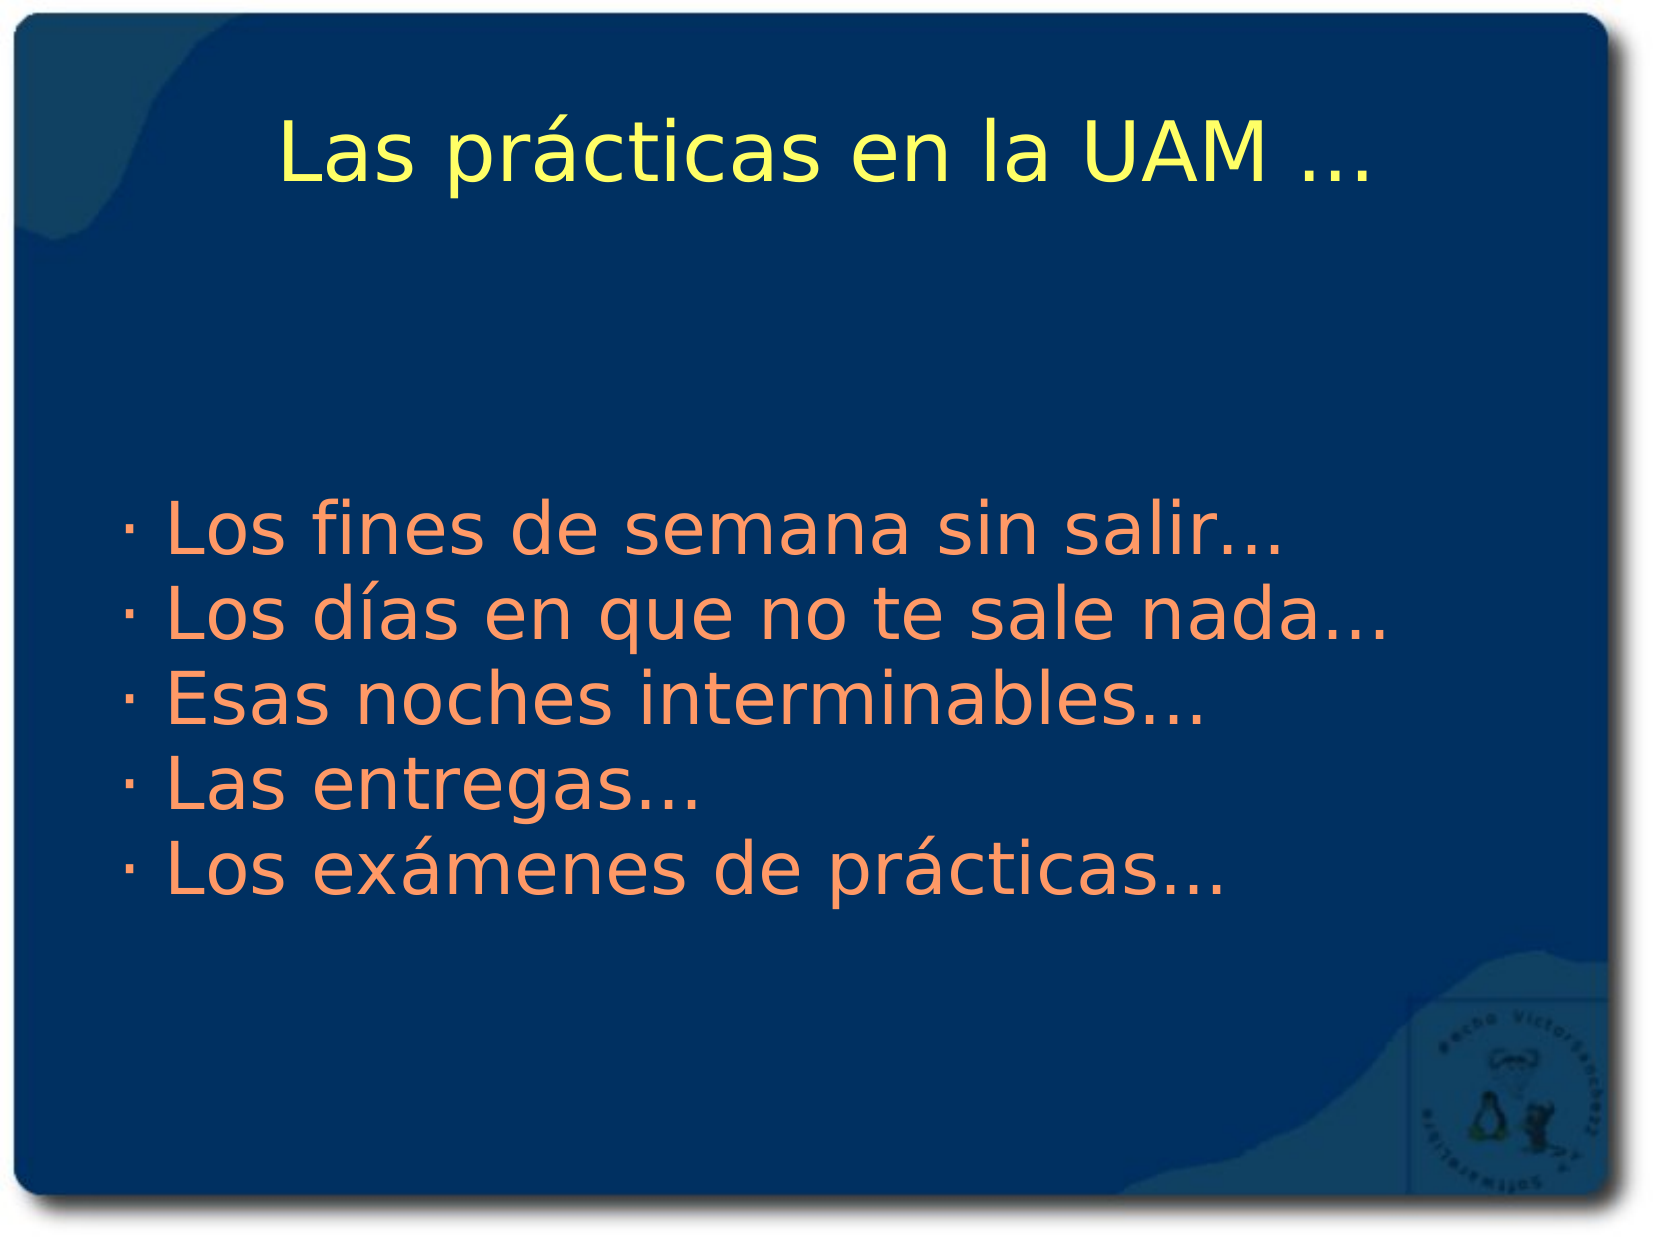

# Las prácticas en la UAM ...
· Los fines de semana sin salir...
· Los días en que no te sale nada...
· Esas noches interminables...
· Las entregas...
· Los exámenes de prácticas...